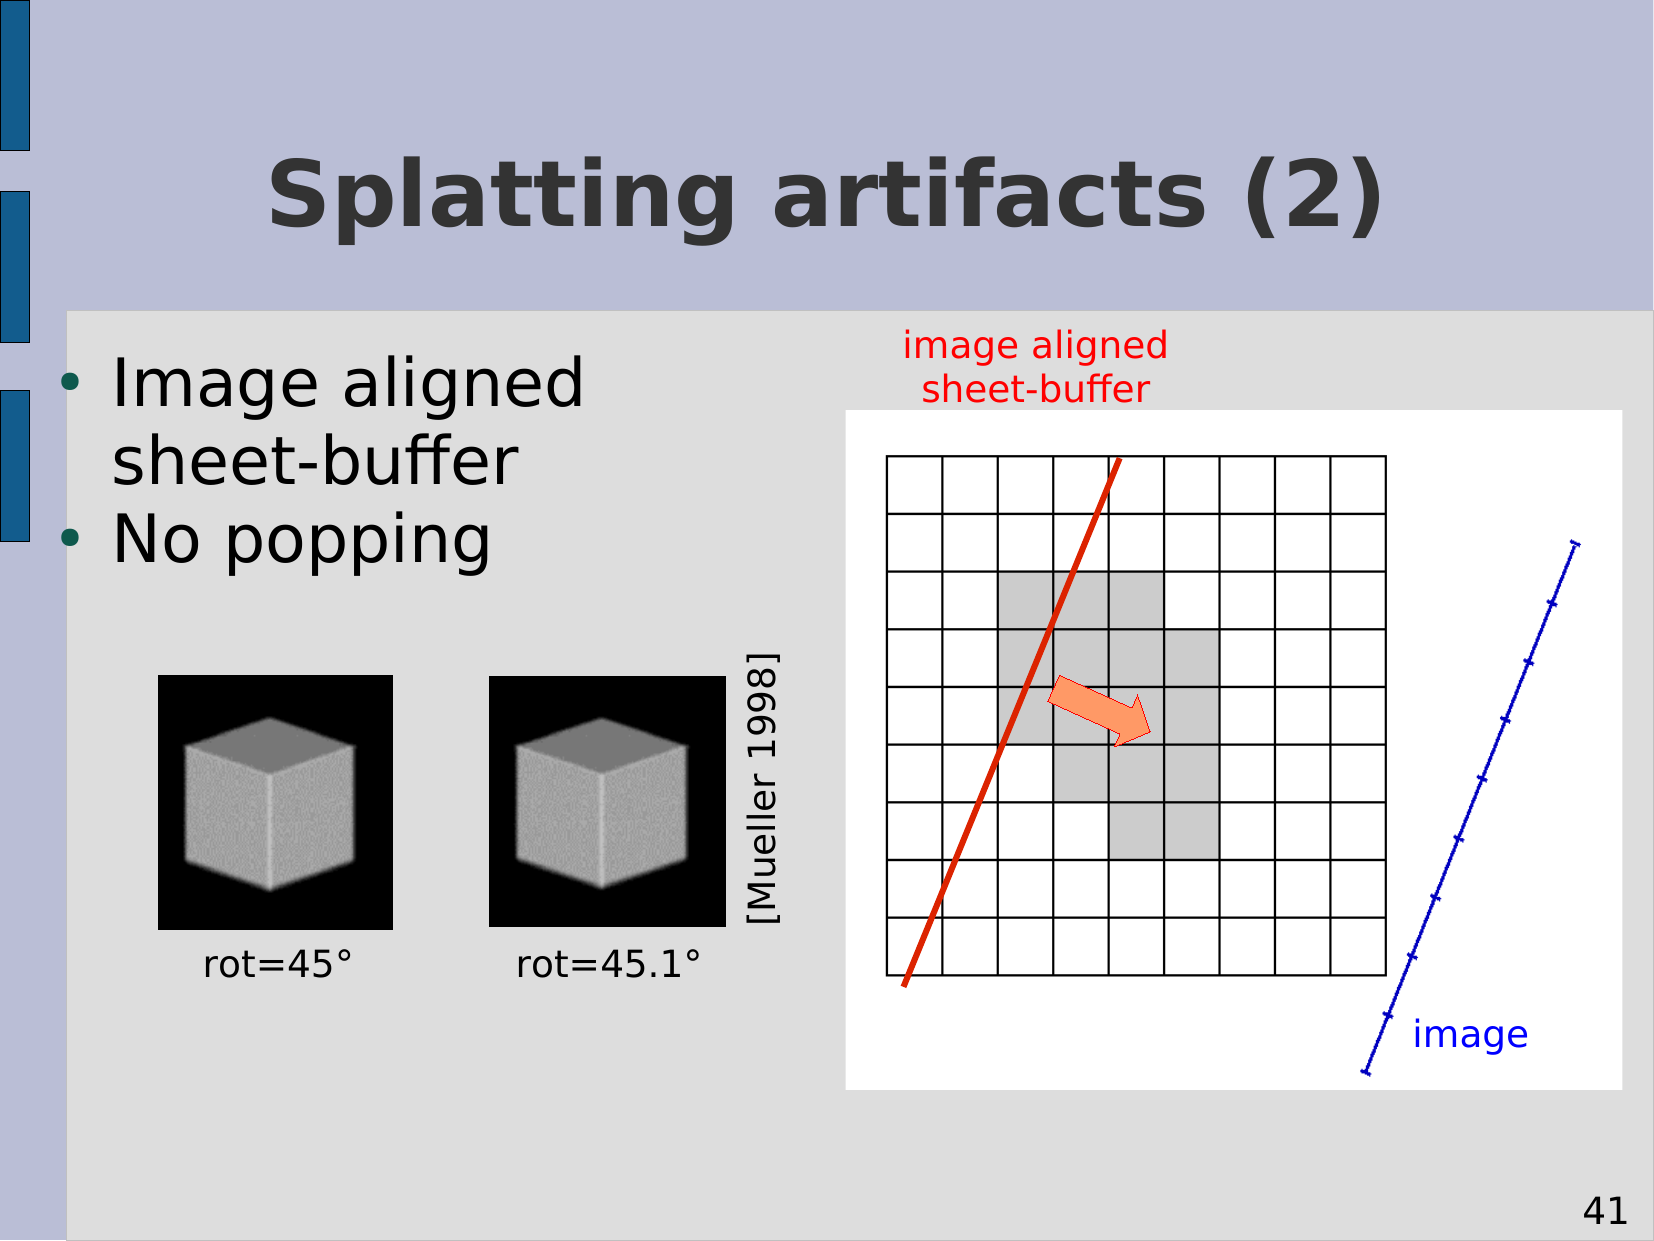

# Splatting artifacts (2)
image aligned
sheet-buffer
Image aligned sheet-buffer
No popping
[Mueller 1998]
rot=45°
rot=45.1°
image